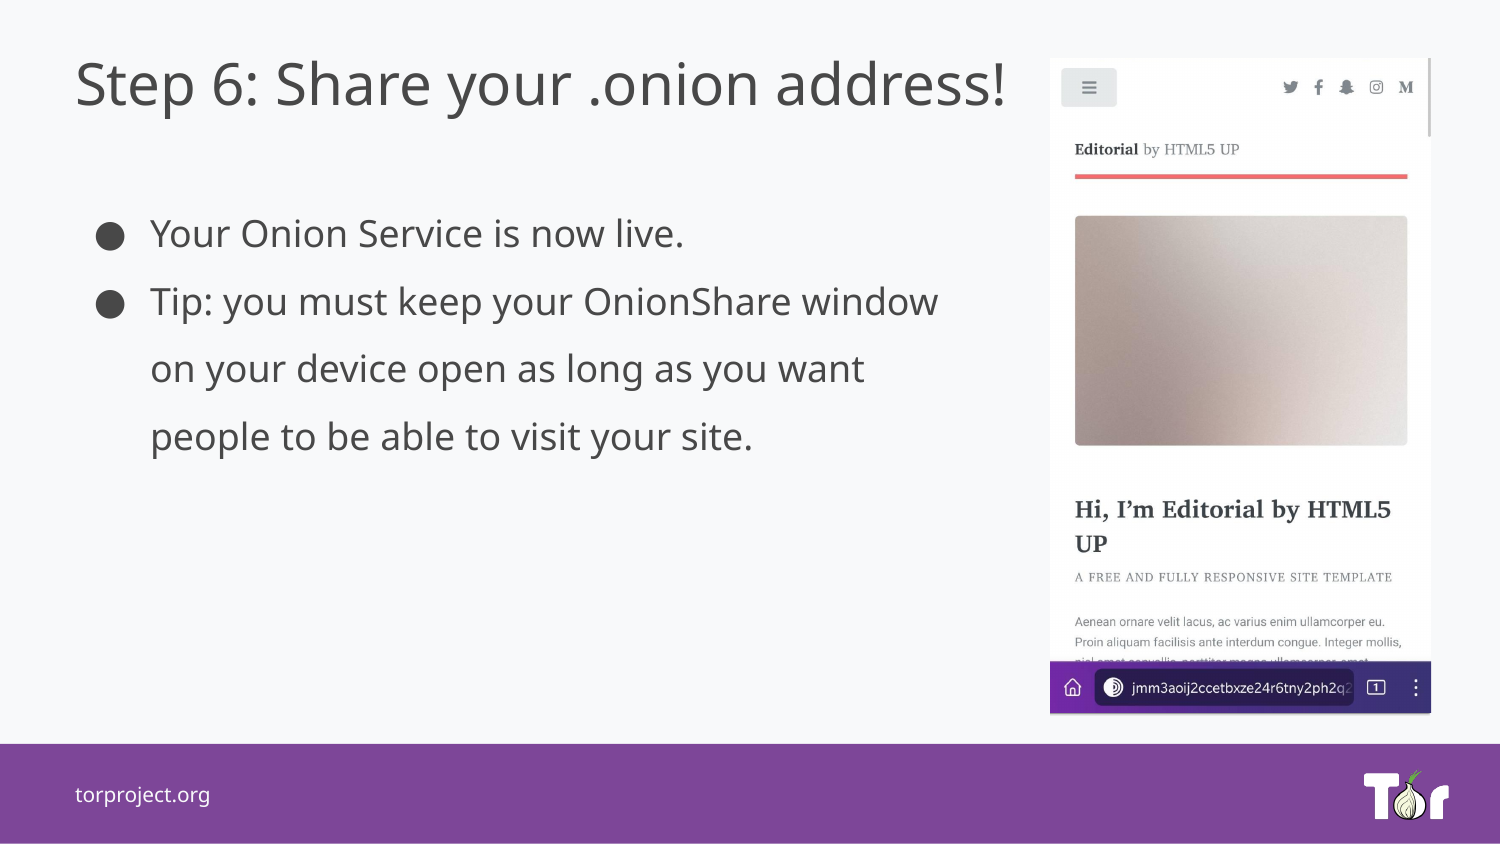

Step 6: Share your .onion address!
# Your Onion Service is now live.
Tip: you must keep your OnionShare window on your device open as long as you want people to be able to visit your site.